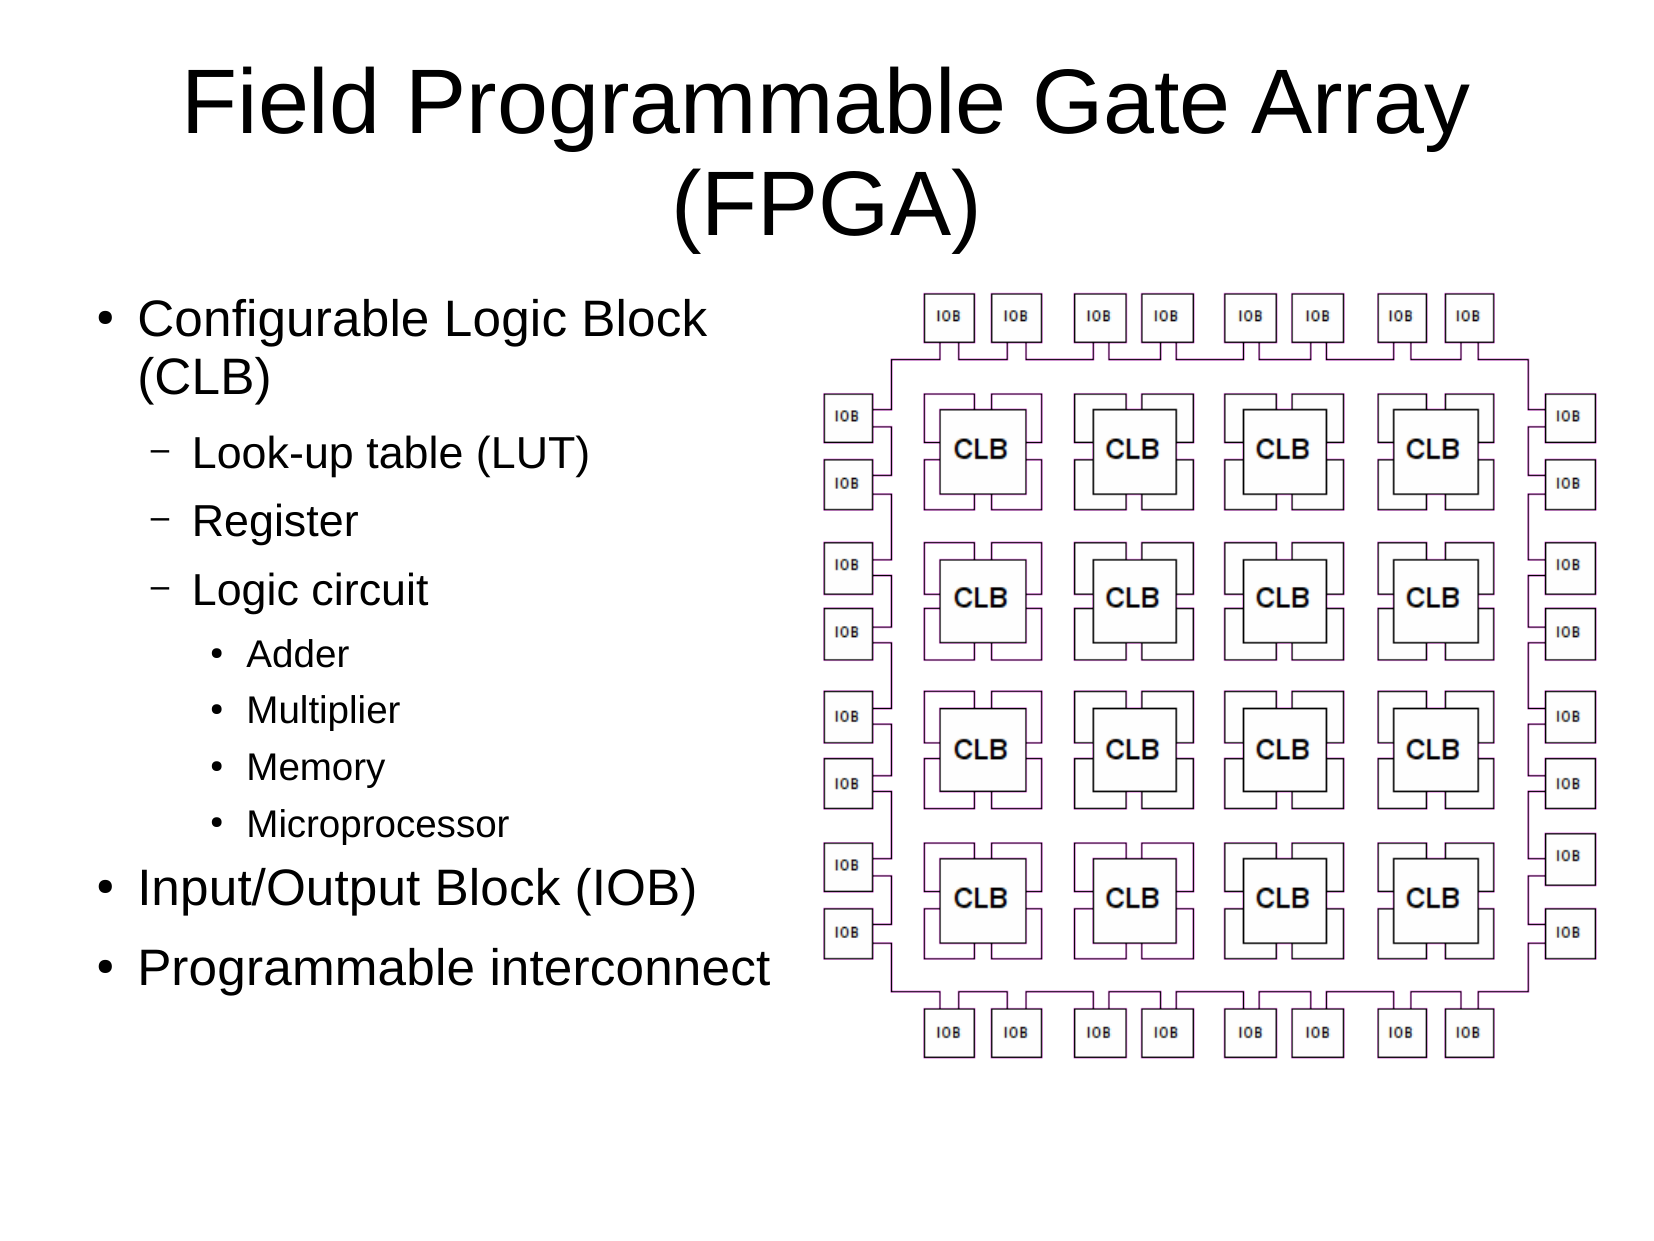

# Field Programmable Gate Array (FPGA)
Configurable Logic Block (CLB)
Look-up table (LUT)
Register
Logic circuit
Adder
Multiplier
Memory
Microprocessor
Input/Output Block (IOB)
Programmable interconnect